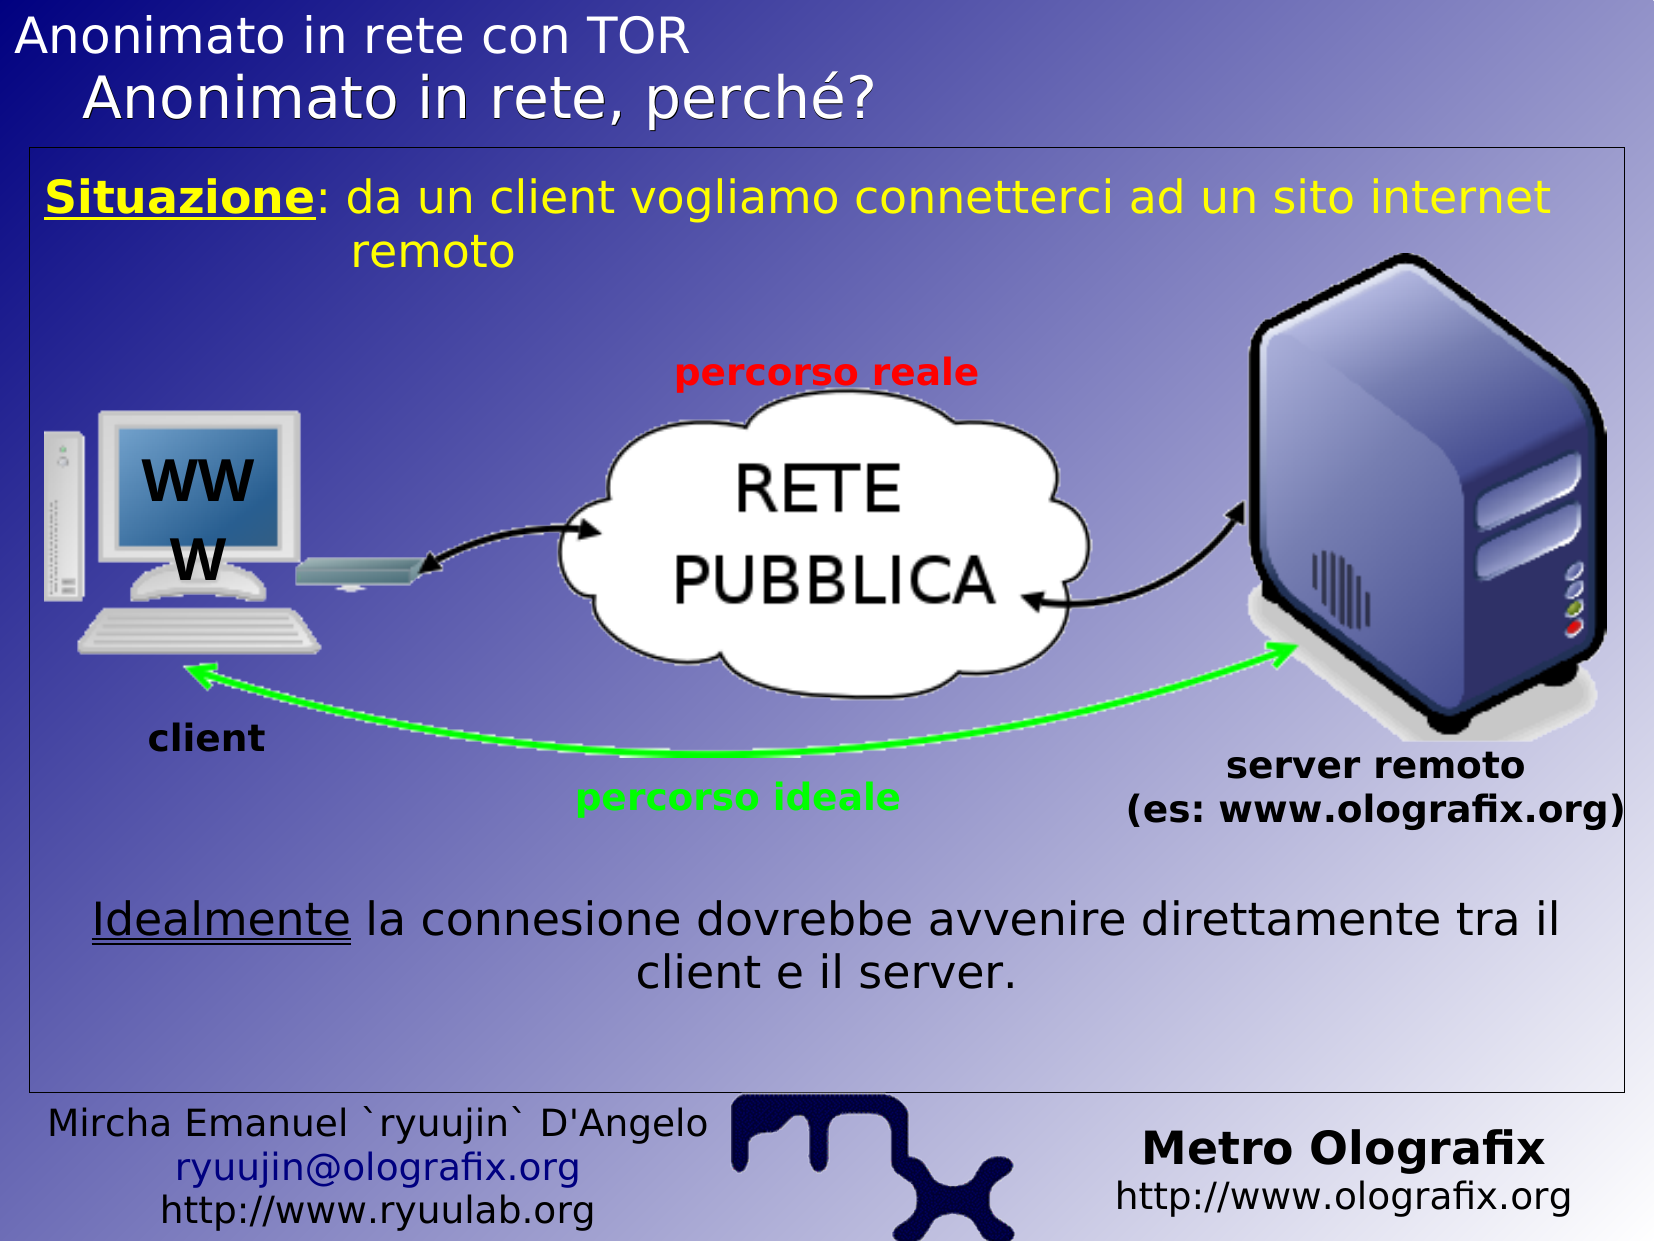

Anonimato in rete con TOR
# Anonimato in rete, perché?
Situazione: da un client vogliamo connetterci ad un sito internet remoto
percorso reale
WWW
client
server remoto
(es: www.olografix.org)
percorso ideale
Idealmente la connesione dovrebbe avvenire direttamente tra il client e il server.
Mircha Emanuel `ryuujin` D'Angelo
ryuujin@olografix.org
http://www.ryuulab.org
Metro Olografix
http://www.olografix.org